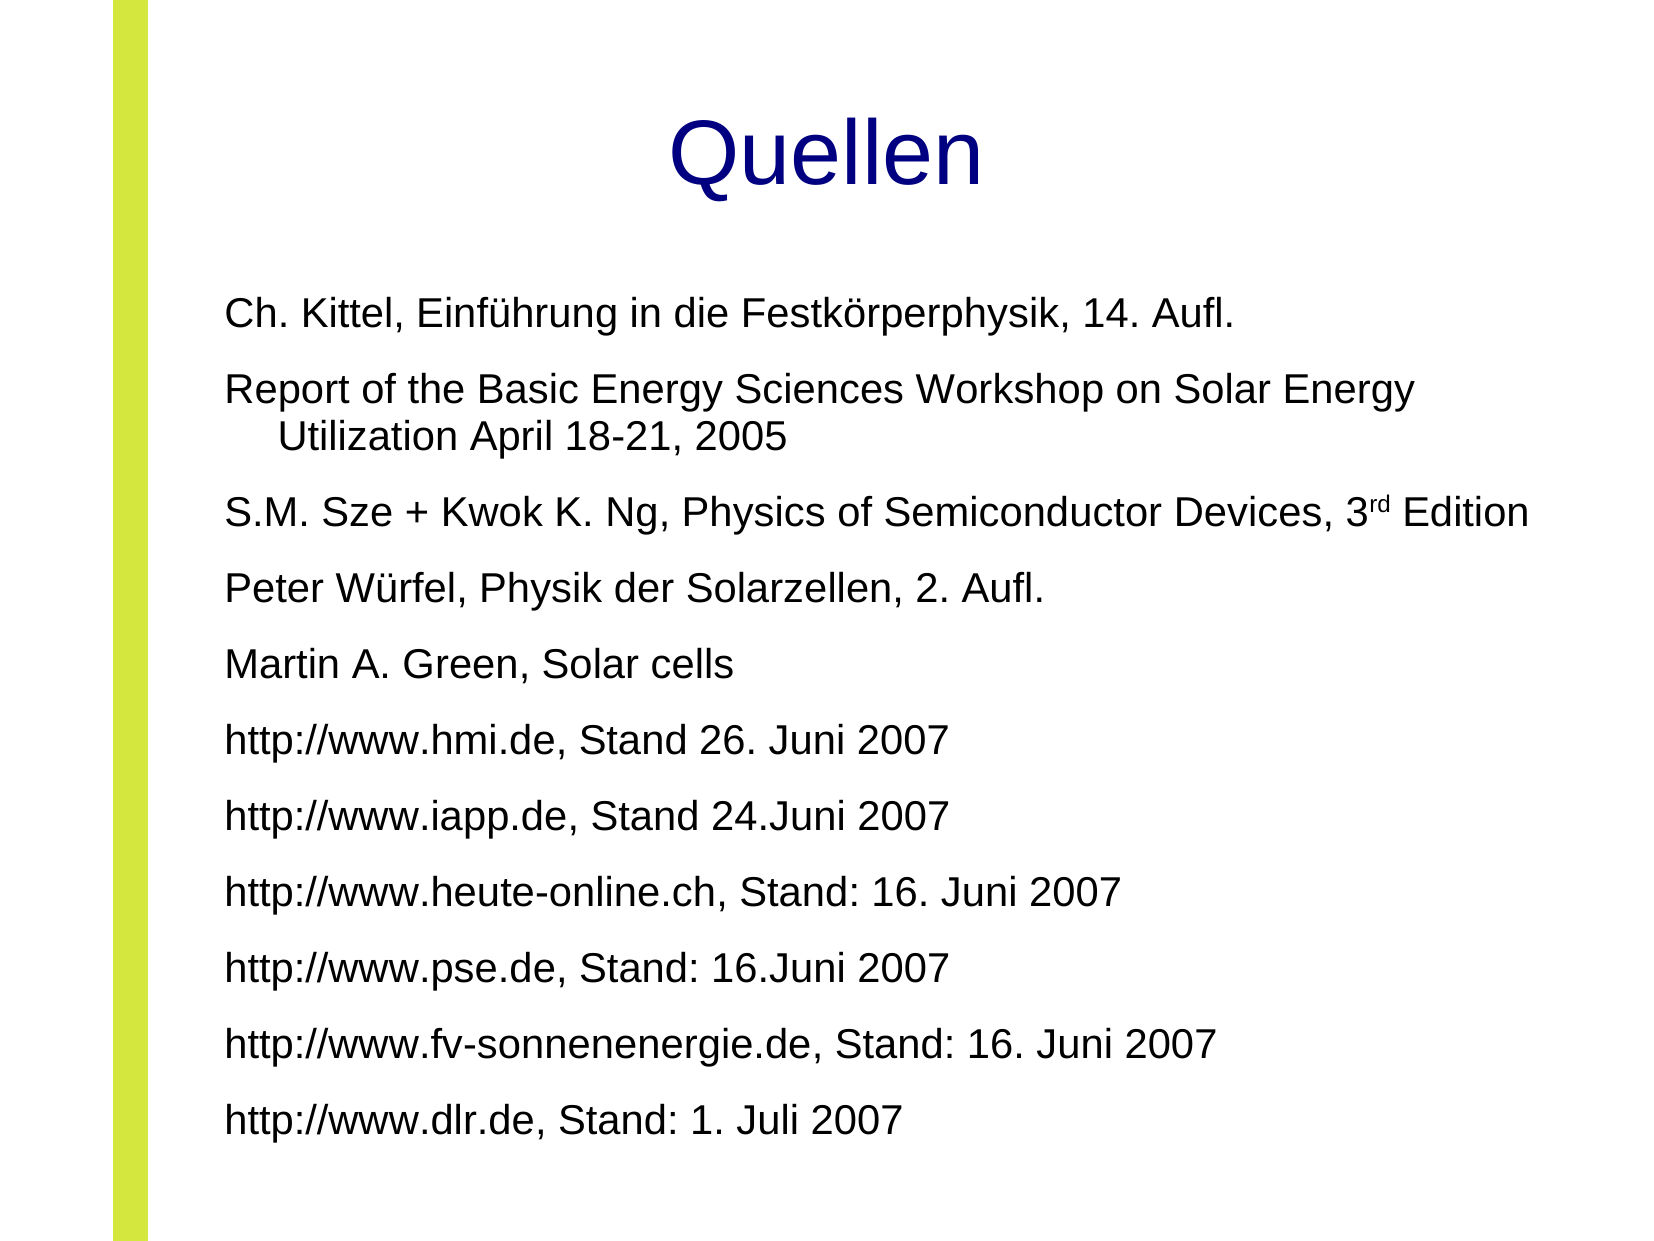

# Quellen
Ch. Kittel, Einführung in die Festkörperphysik, 14. Aufl.
Report of the Basic Energy Sciences Workshop on Solar Energy Utilization April 18-21, 2005
S.M. Sze + Kwok K. Ng, Physics of Semiconductor Devices, 3rd Edition
Peter Würfel, Physik der Solarzellen, 2. Aufl.
Martin A. Green, Solar cells
http://www.hmi.de, Stand 26. Juni 2007
http://www.iapp.de, Stand 24.Juni 2007
http://www.heute-online.ch, Stand: 16. Juni 2007
http://www.pse.de, Stand: 16.Juni 2007
http://www.fv-sonnenenergie.de, Stand: 16. Juni 2007
http://www.dlr.de, Stand: 1. Juli 2007